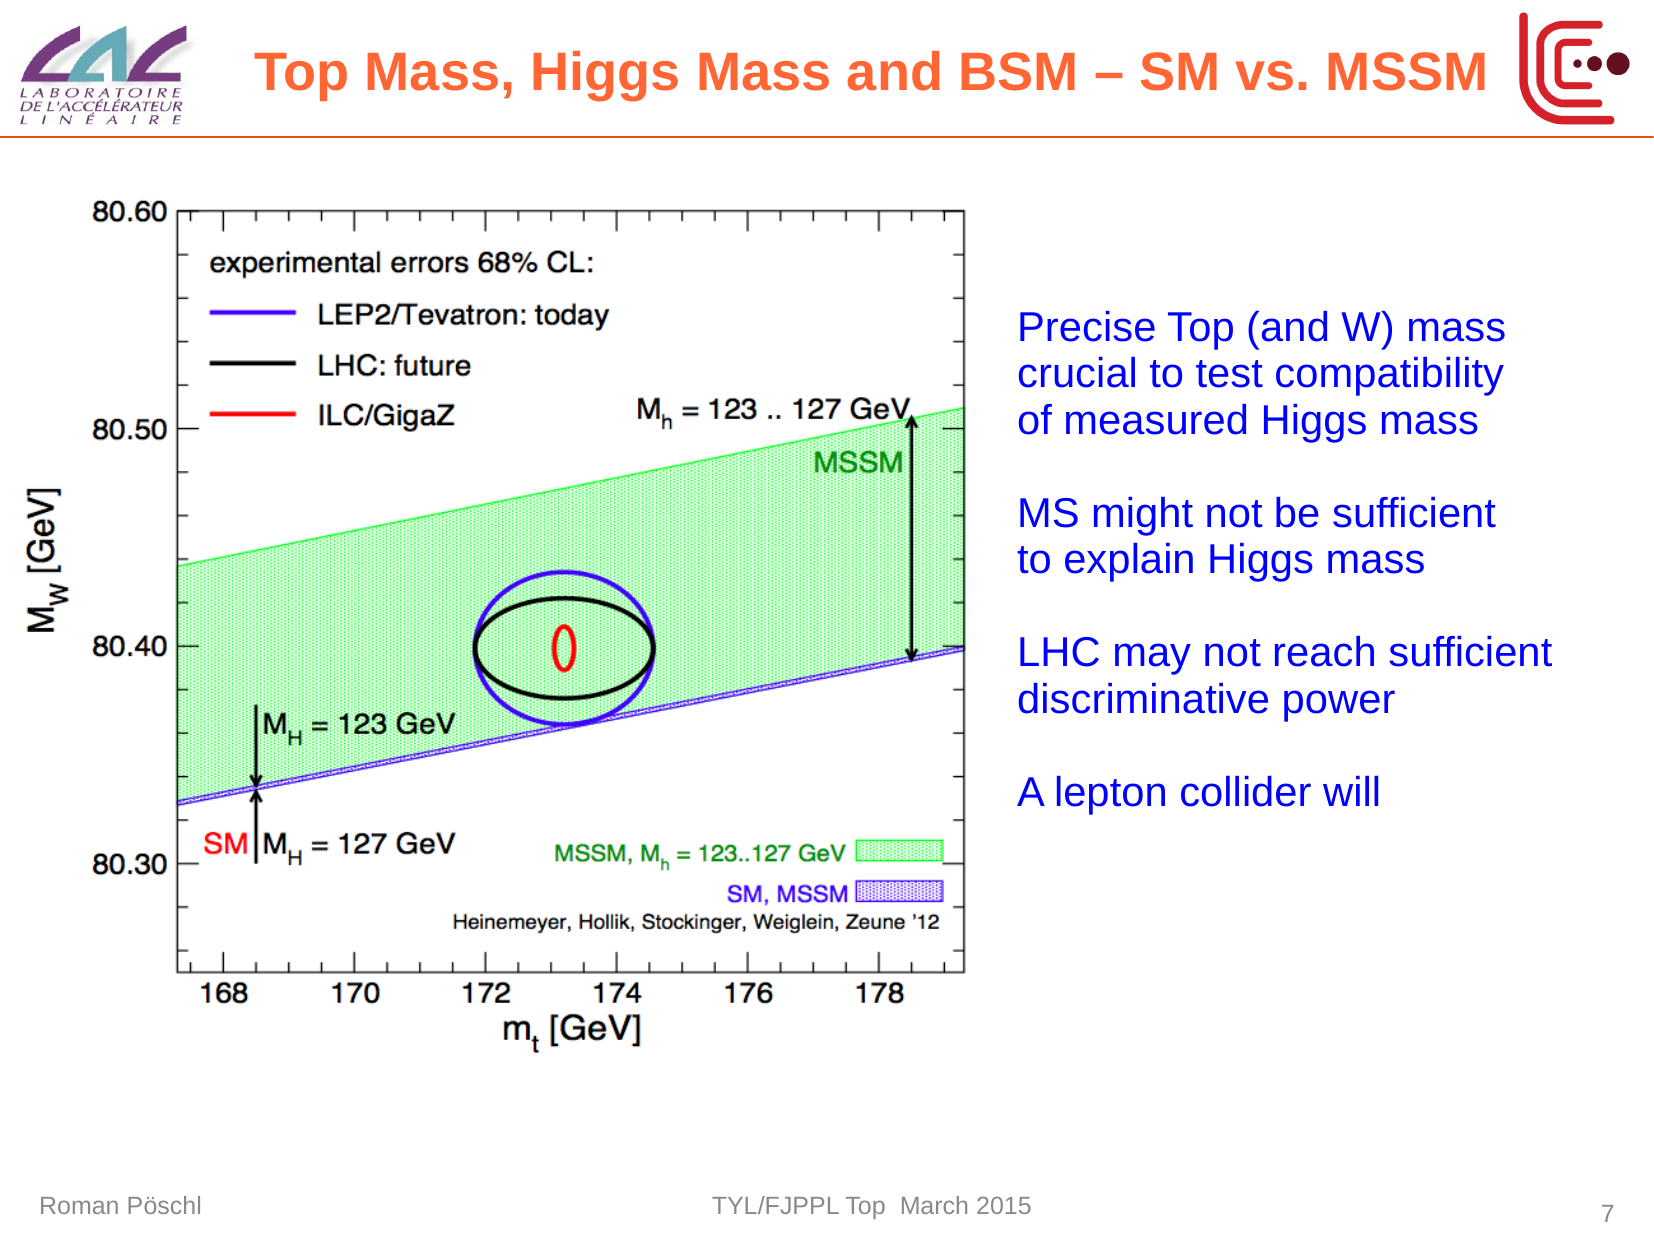

# Top Mass, Higgs Mass and BSM – SM vs. MSSM
Precise Top (and W) mass
crucial to test compatibility
of measured Higgs mass
MS might not be sufficient
to explain Higgs mass
LHC may not reach sufficient
discriminative power
A lepton collider will